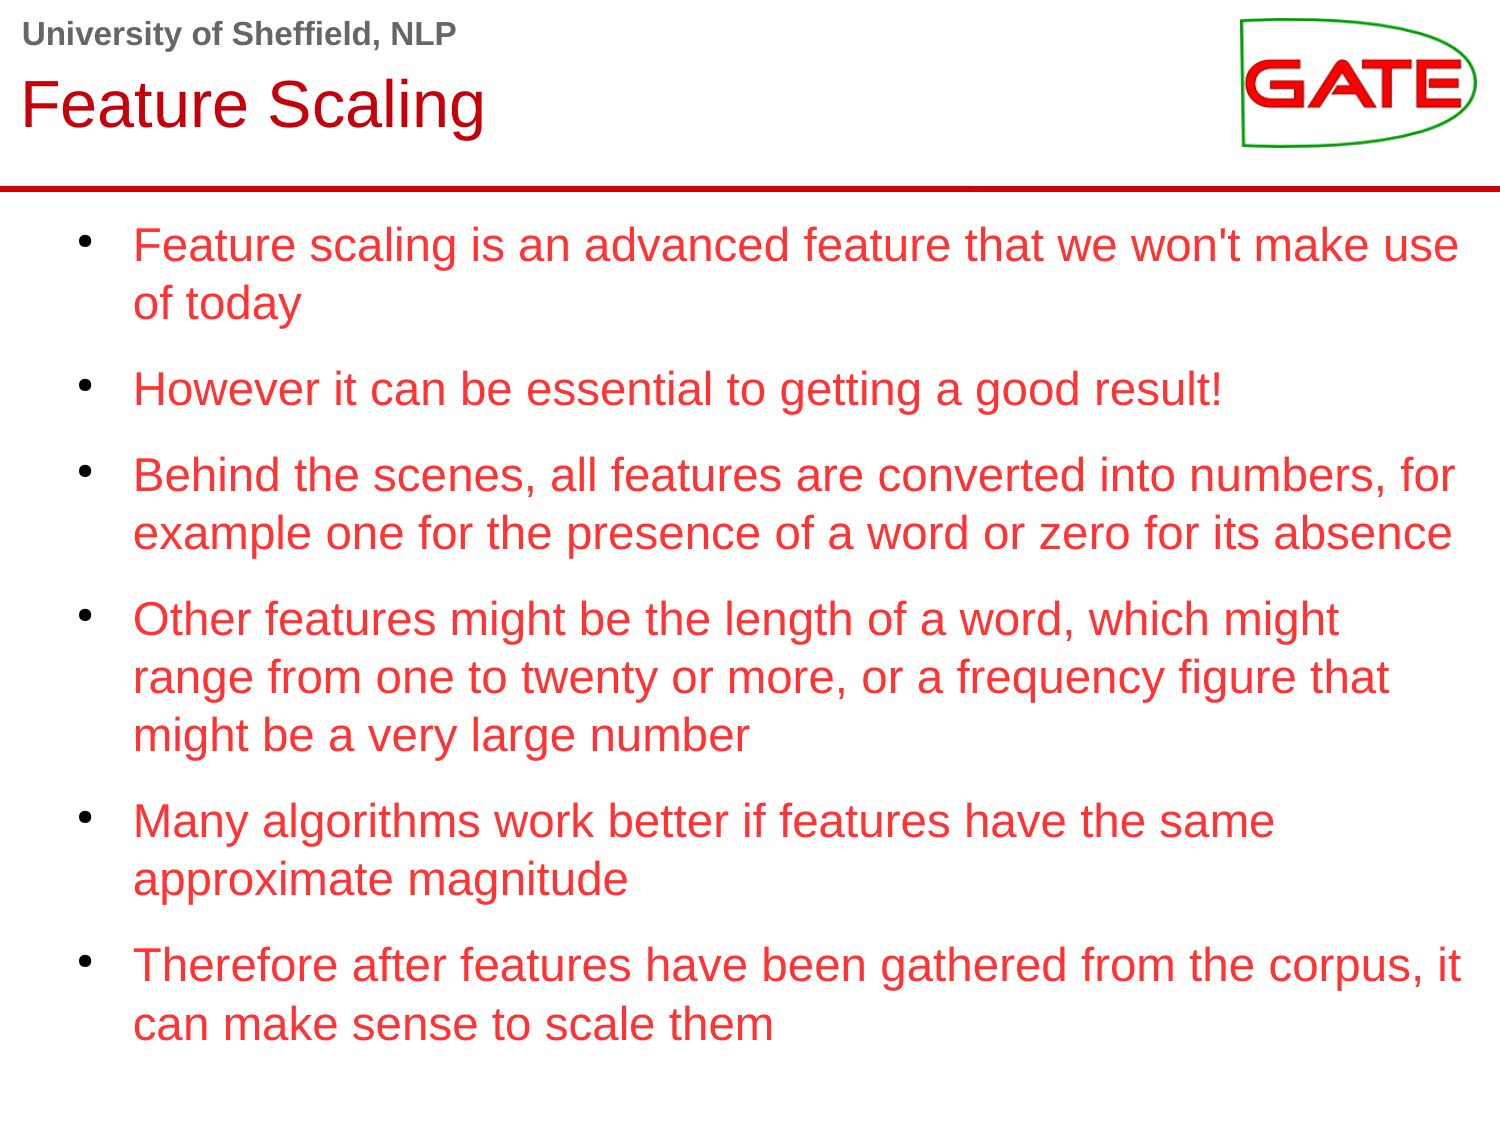

# Feature Scaling
Feature scaling is an advanced feature that we won't make use of today
However it can be essential to getting a good result!
Behind the scenes, all features are converted into numbers, for example one for the presence of a word or zero for its absence
Other features might be the length of a word, which might range from one to twenty or more, or a frequency figure that might be a very large number
Many algorithms work better if features have the same approximate magnitude
Therefore after features have been gathered from the corpus, it can make sense to scale them